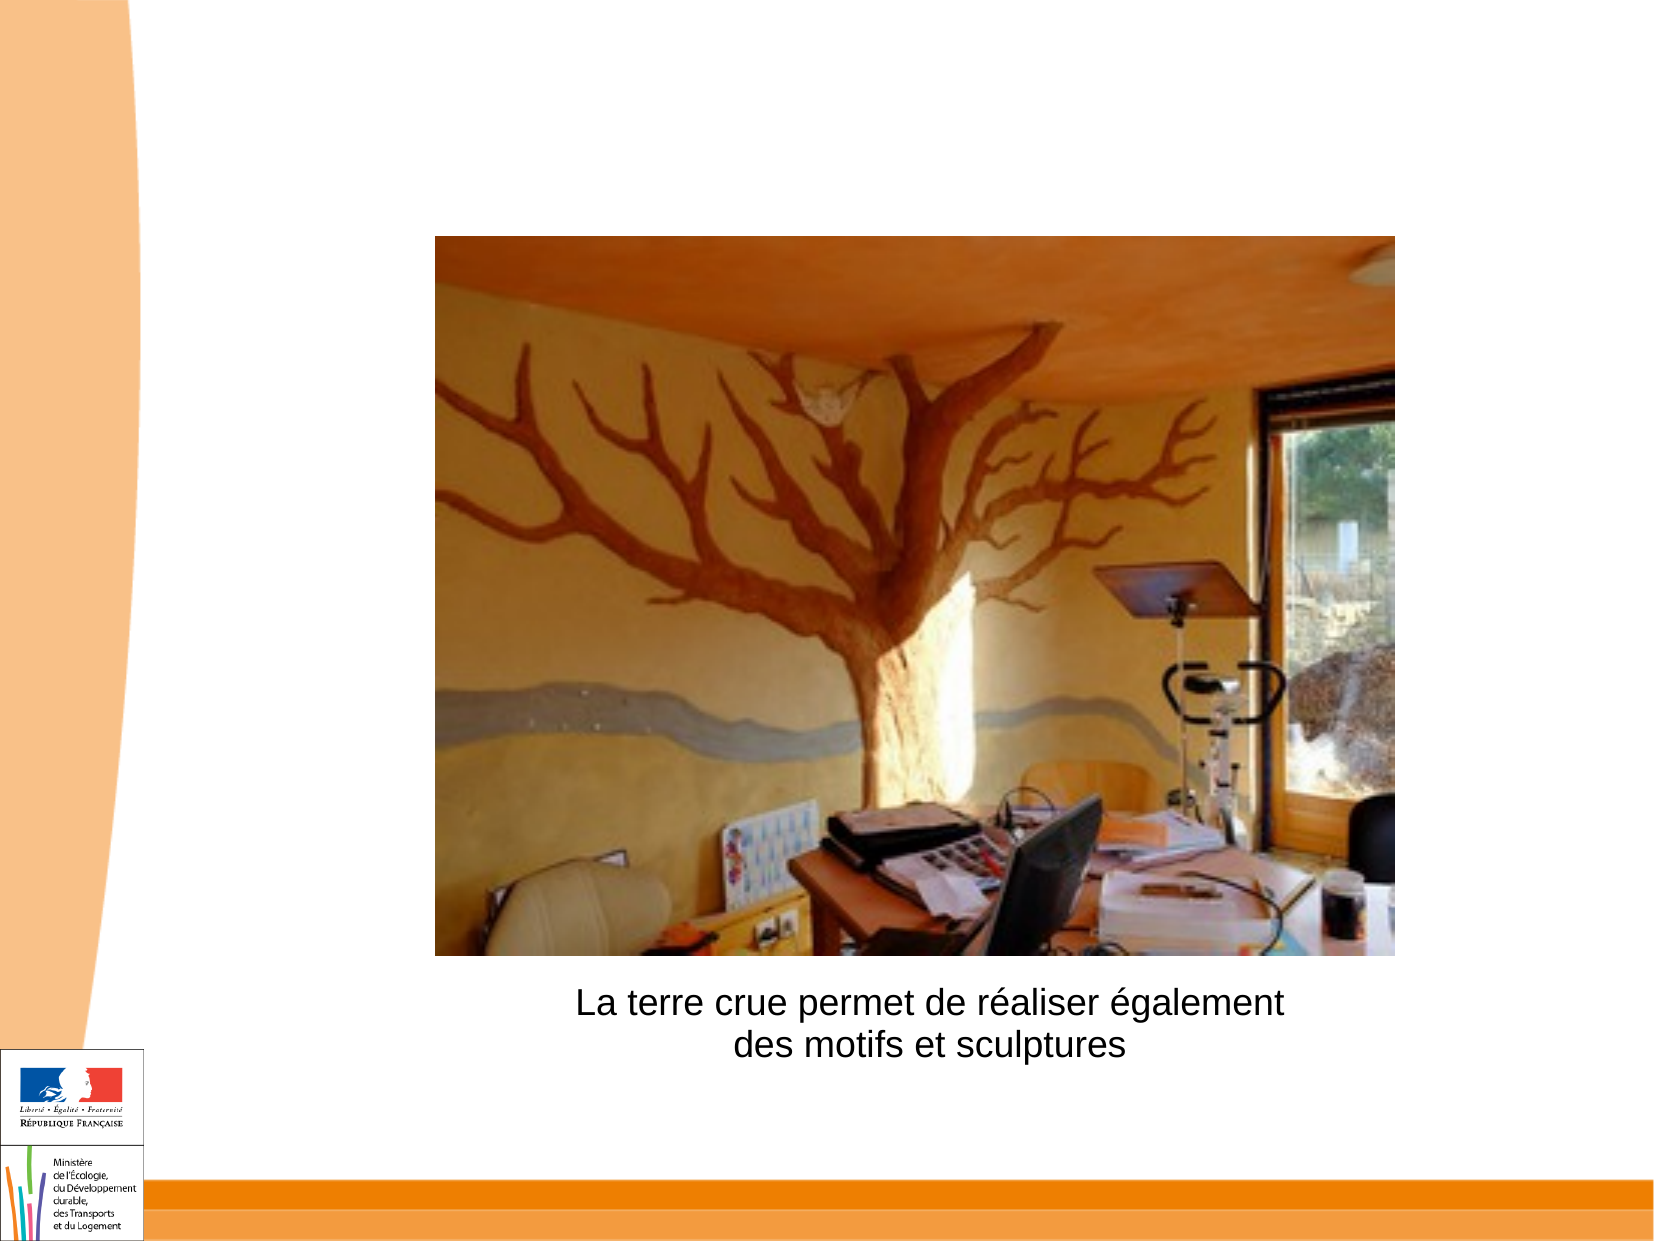

#
La terre crue permet de réaliser également
des motifs et sculptures